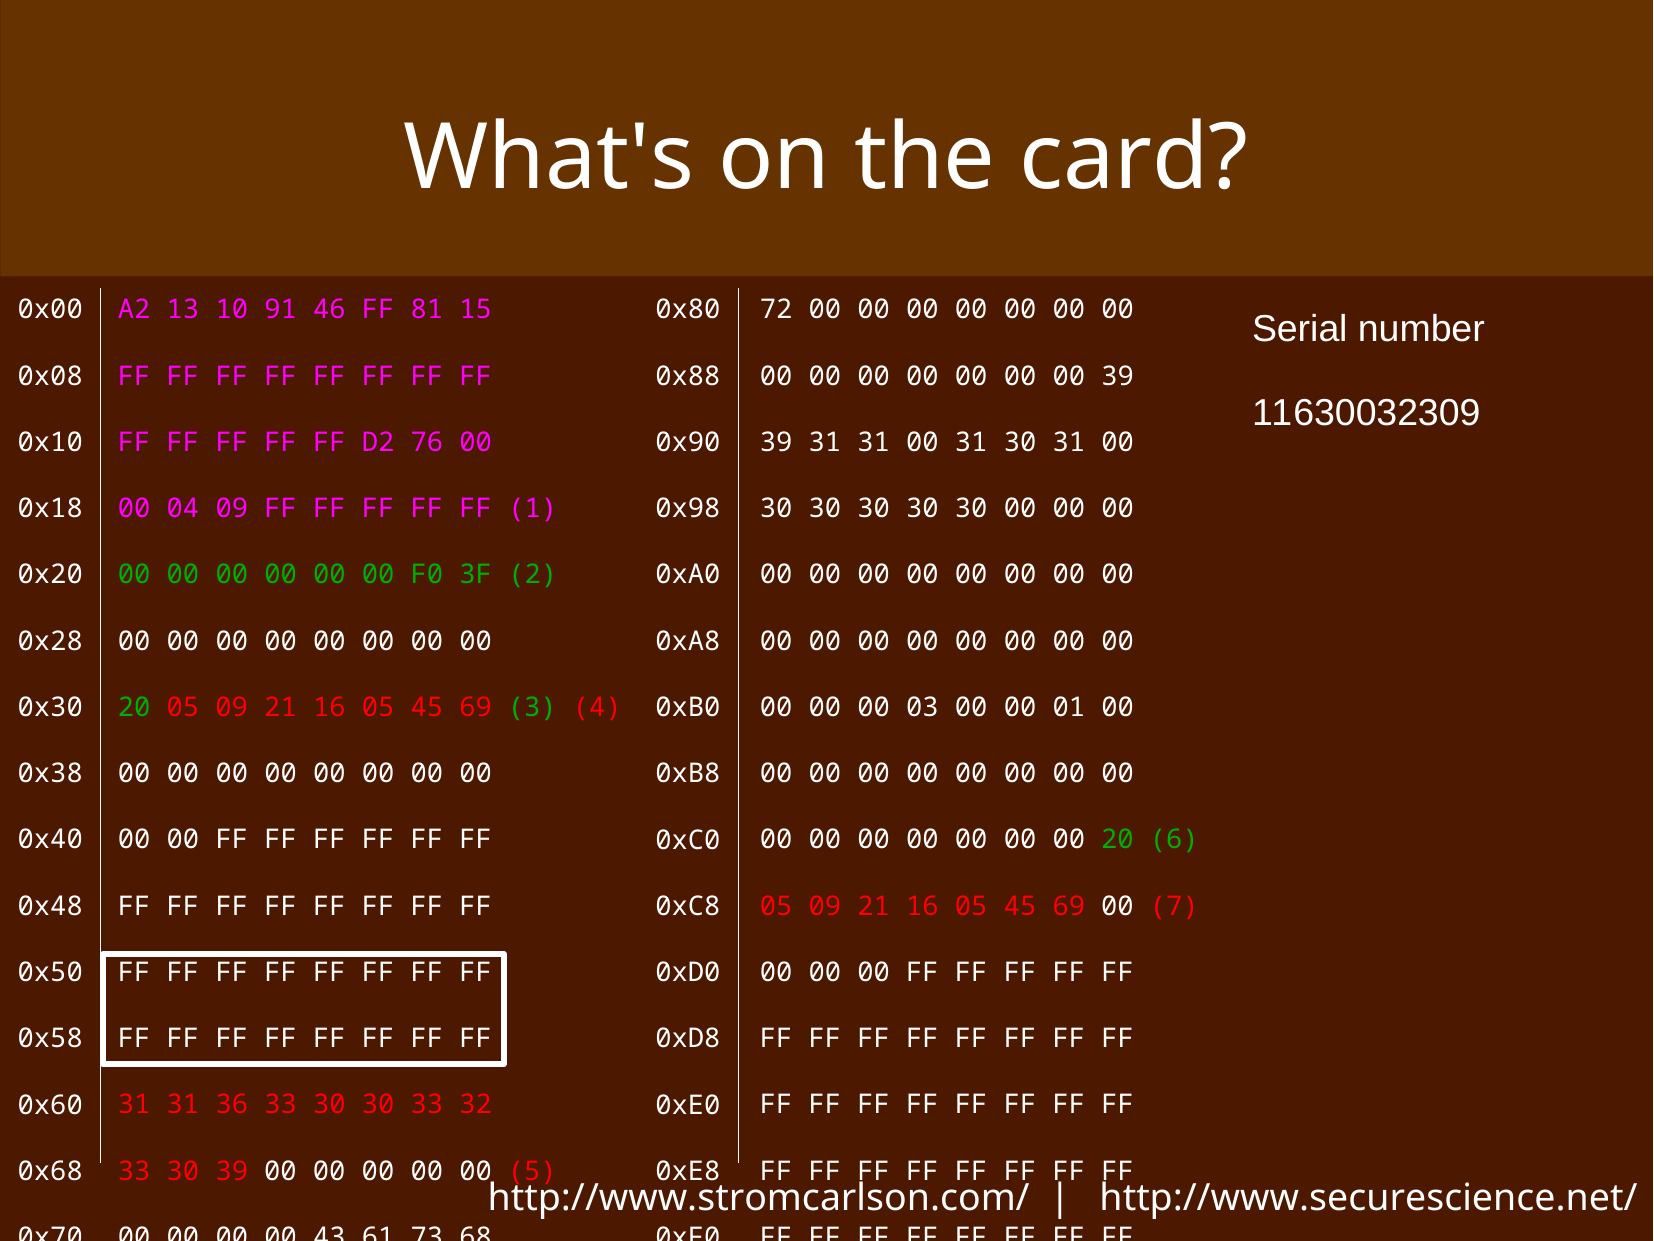

# What's on the card?
A2 13 10 91 46 FF 81 15
FF FF FF FF FF FF FF FF
FF FF FF FF FF D2 76 00
00 04 09 FF FF FF FF FF (1)
00 00 00 00 00 00 F0 3F (2)
00 00 00 00 00 00 00 00
20 05 09 21 16 05 45 69 (3) (4)
00 00 00 00 00 00 00 00
00 00 FF FF FF FF FF FF
FF FF FF FF FF FF FF FF
FF FF FF FF FF FF FF FF
FF FF FF FF FF FF FF FF
31 31 36 33 30 30 33 32
33 30 39 00 00 00 00 00 (5)
00 00 00 00 43 61 73 68
20 43 75 73 74 6F 6D 65
72 00 00 00 00 00 00 00
00 00 00 00 00 00 00 39
39 31 31 00 31 30 31 00
30 30 30 30 30 00 00 00
00 00 00 00 00 00 00 00
00 00 00 00 00 00 00 00
00 00 00 03 00 00 01 00
00 00 00 00 00 00 00 00
00 00 00 00 00 00 00 20 (6)
05 09 21 16 05 45 69 00 (7)
00 00 00 FF FF FF FF FF
FF FF FF FF FF FF FF FF
FF FF FF FF FF FF FF FF
FF FF FF FF FF FF FF FF
FF FF FF FF FF FF FF FF
FF FF FF FF FF 00 00 00
0x00
0x08
0x10
0x18
0x20
0x28
0x30
0x38
0x40
0x48
0x50
0x58
0x60
0x68
0x70
0x78
0x80
0x88
0x90
0x98
0xA0
0xA8
0xB0
0xB8
0xC0
0xC8
0xD0
0xD8
0xE0
0xE8
0xF0
0xF8
Serial number
11630032309